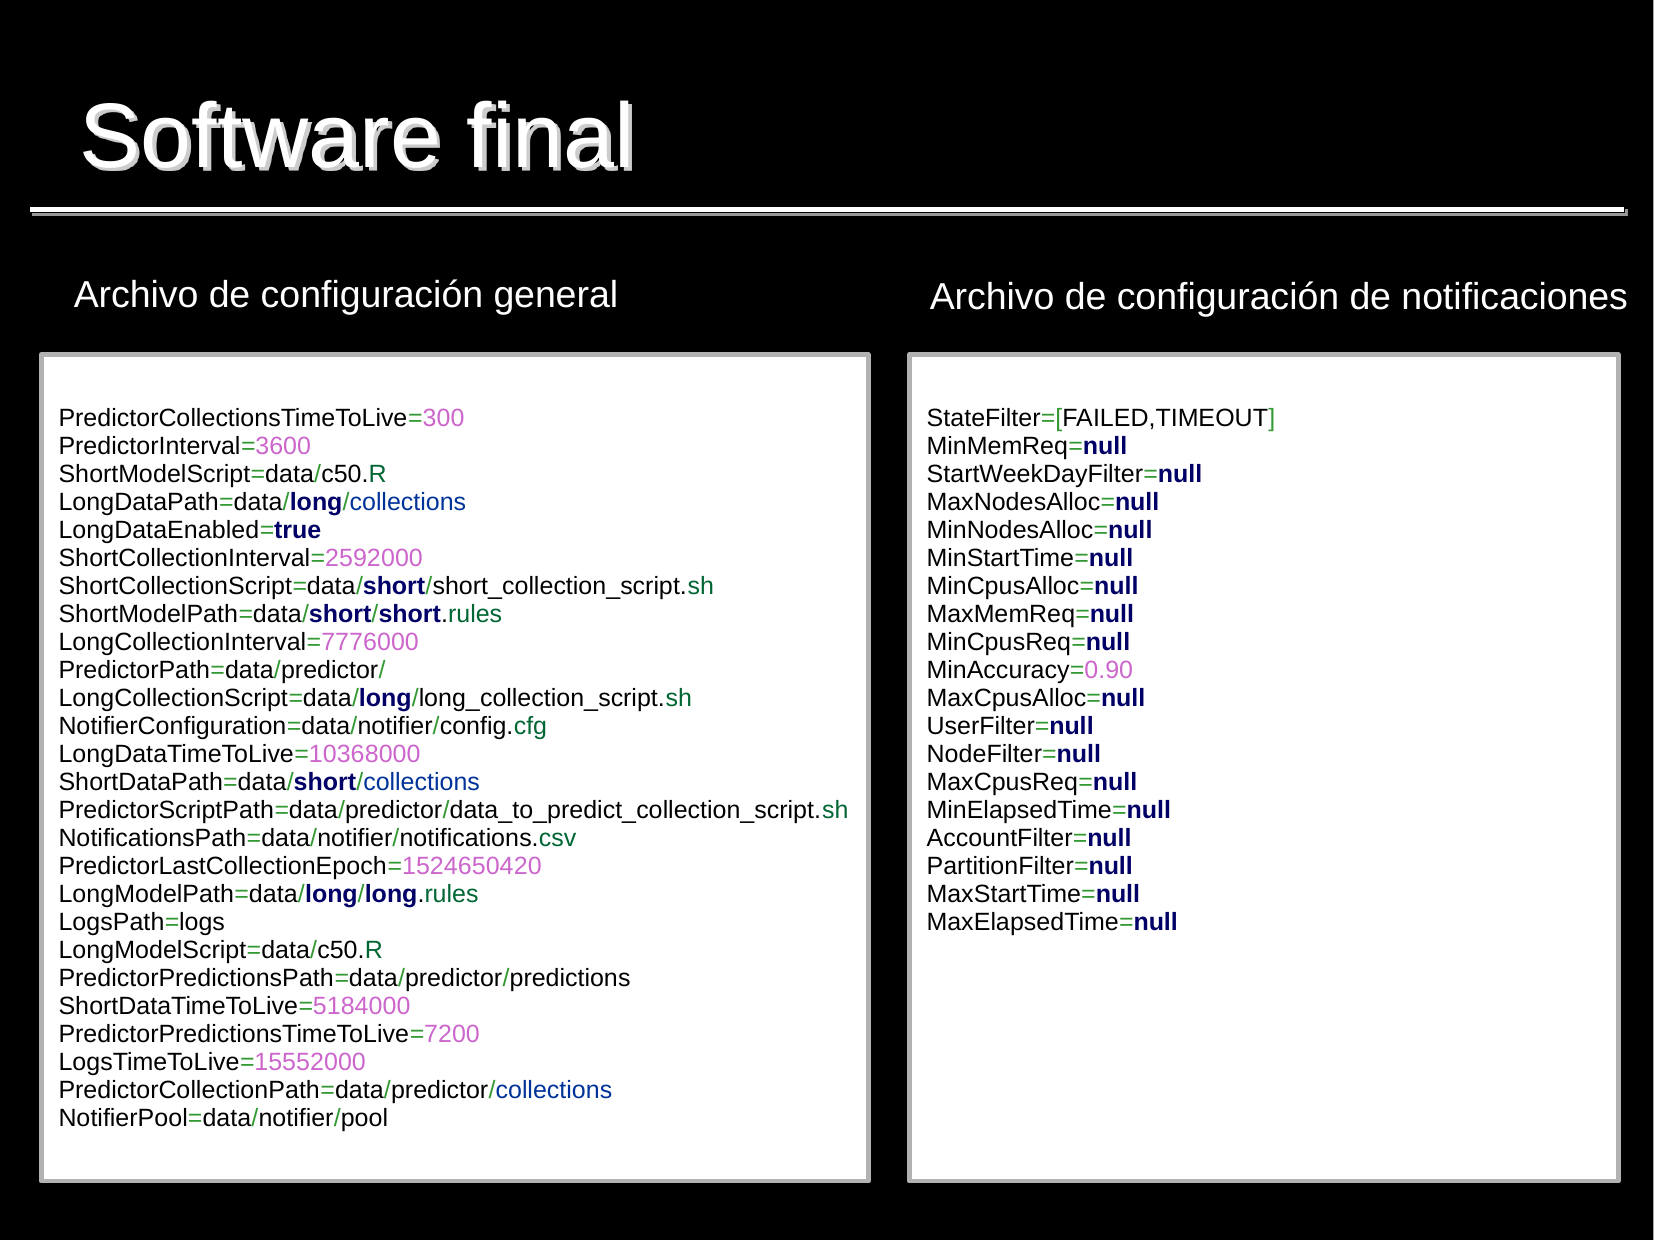

# Software final
Archivo de configuración general
Archivo de configuración de notificaciones
PredictorCollectionsTimeToLive=300
PredictorInterval=3600
ShortModelScript=data/c50.R
LongDataPath=data/long/collections
LongDataEnabled=true
ShortCollectionInterval=2592000
ShortCollectionScript=data/short/short_collection_script.sh
ShortModelPath=data/short/short.rules
LongCollectionInterval=7776000
PredictorPath=data/predictor/
LongCollectionScript=data/long/long_collection_script.sh
NotifierConfiguration=data/notifier/config.cfg
LongDataTimeToLive=10368000
ShortDataPath=data/short/collections
PredictorScriptPath=data/predictor/data_to_predict_collection_script.sh
NotificationsPath=data/notifier/notifications.csv
PredictorLastCollectionEpoch=1524650420
LongModelPath=data/long/long.rules
LogsPath=logs
LongModelScript=data/c50.R
PredictorPredictionsPath=data/predictor/predictions
ShortDataTimeToLive=5184000
PredictorPredictionsTimeToLive=7200
LogsTimeToLive=15552000
PredictorCollectionPath=data/predictor/collections
NotifierPool=data/notifier/pool
StateFilter=[FAILED,TIMEOUT]
MinMemReq=null
StartWeekDayFilter=null
MaxNodesAlloc=null
MinNodesAlloc=null
MinStartTime=null
MinCpusAlloc=null
MaxMemReq=null
MinCpusReq=null
MinAccuracy=0.90
MaxCpusAlloc=null
UserFilter=null
NodeFilter=null
MaxCpusReq=null
MinElapsedTime=null
AccountFilter=null
PartitionFilter=null
MaxStartTime=null
MaxElapsedTime=null